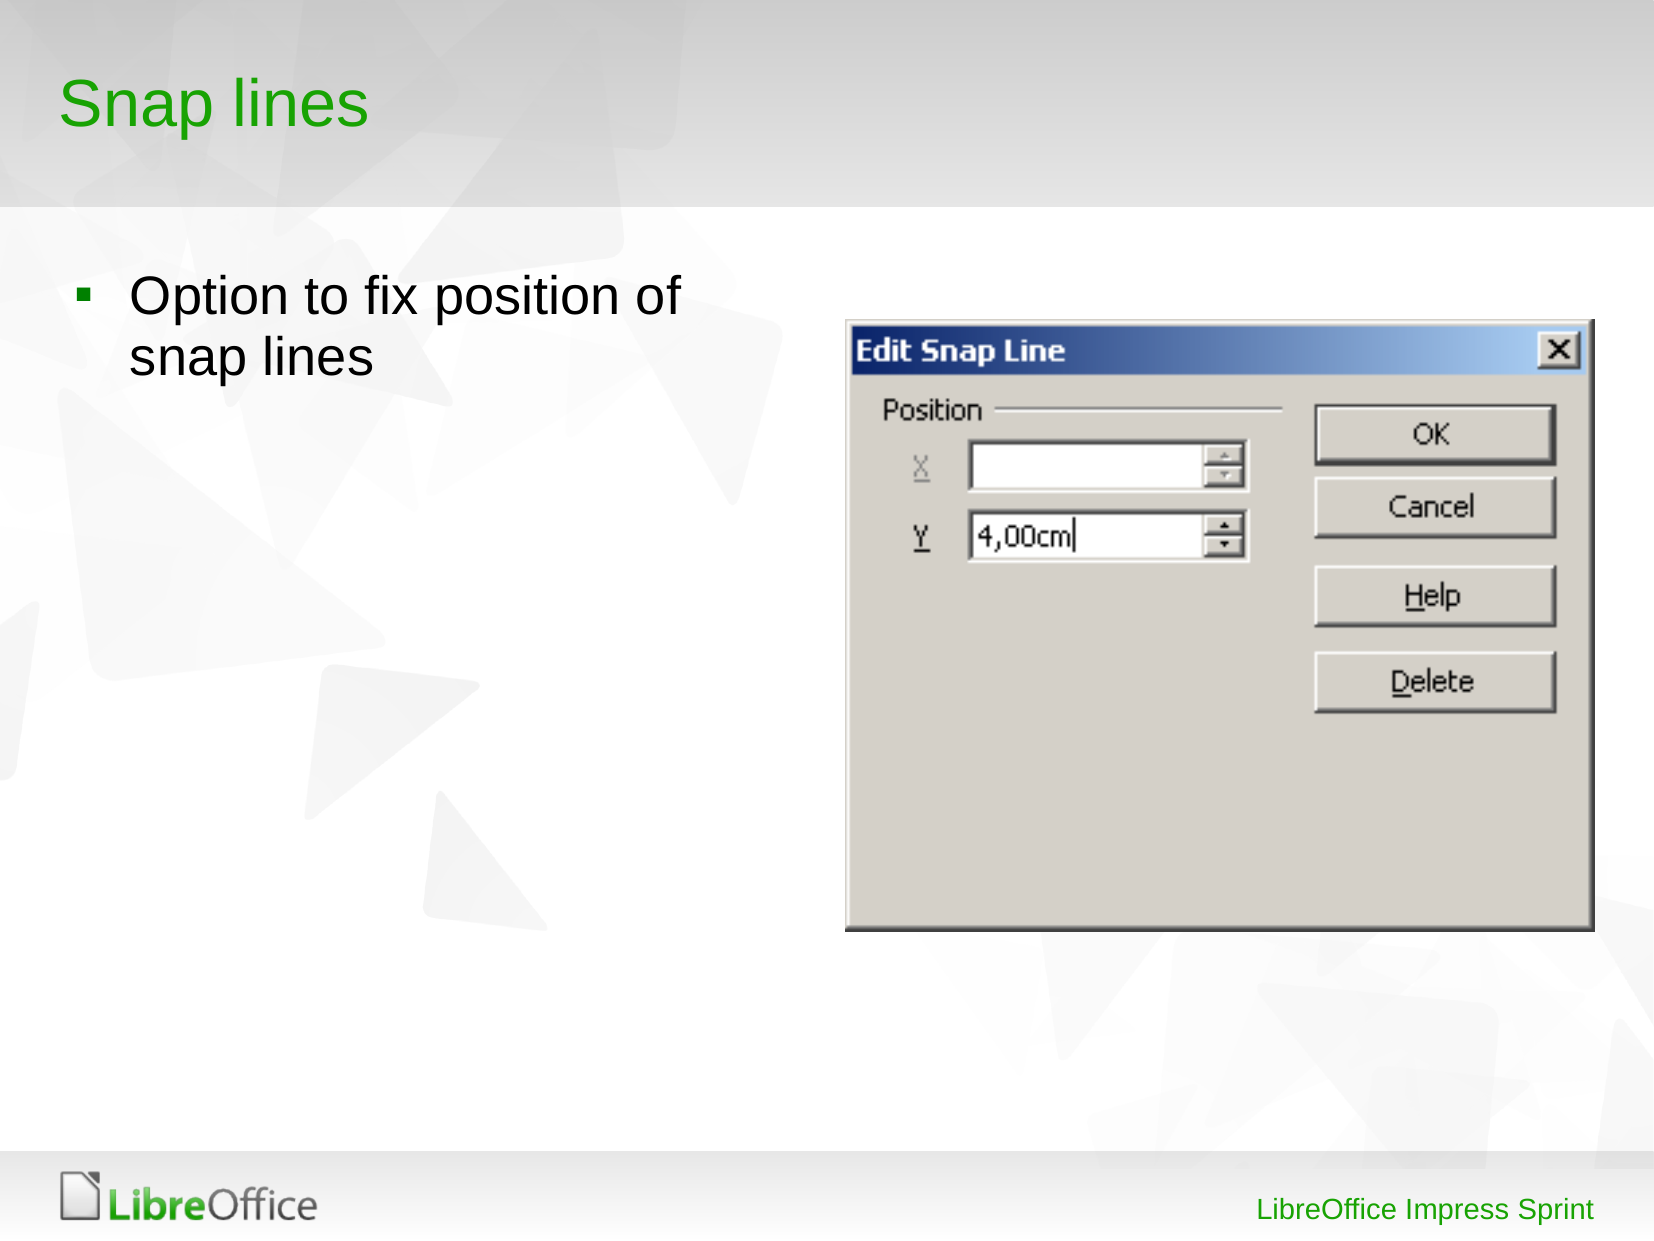

# Snap lines
Option to fix position of snap lines
LibreOffice Impress Sprint